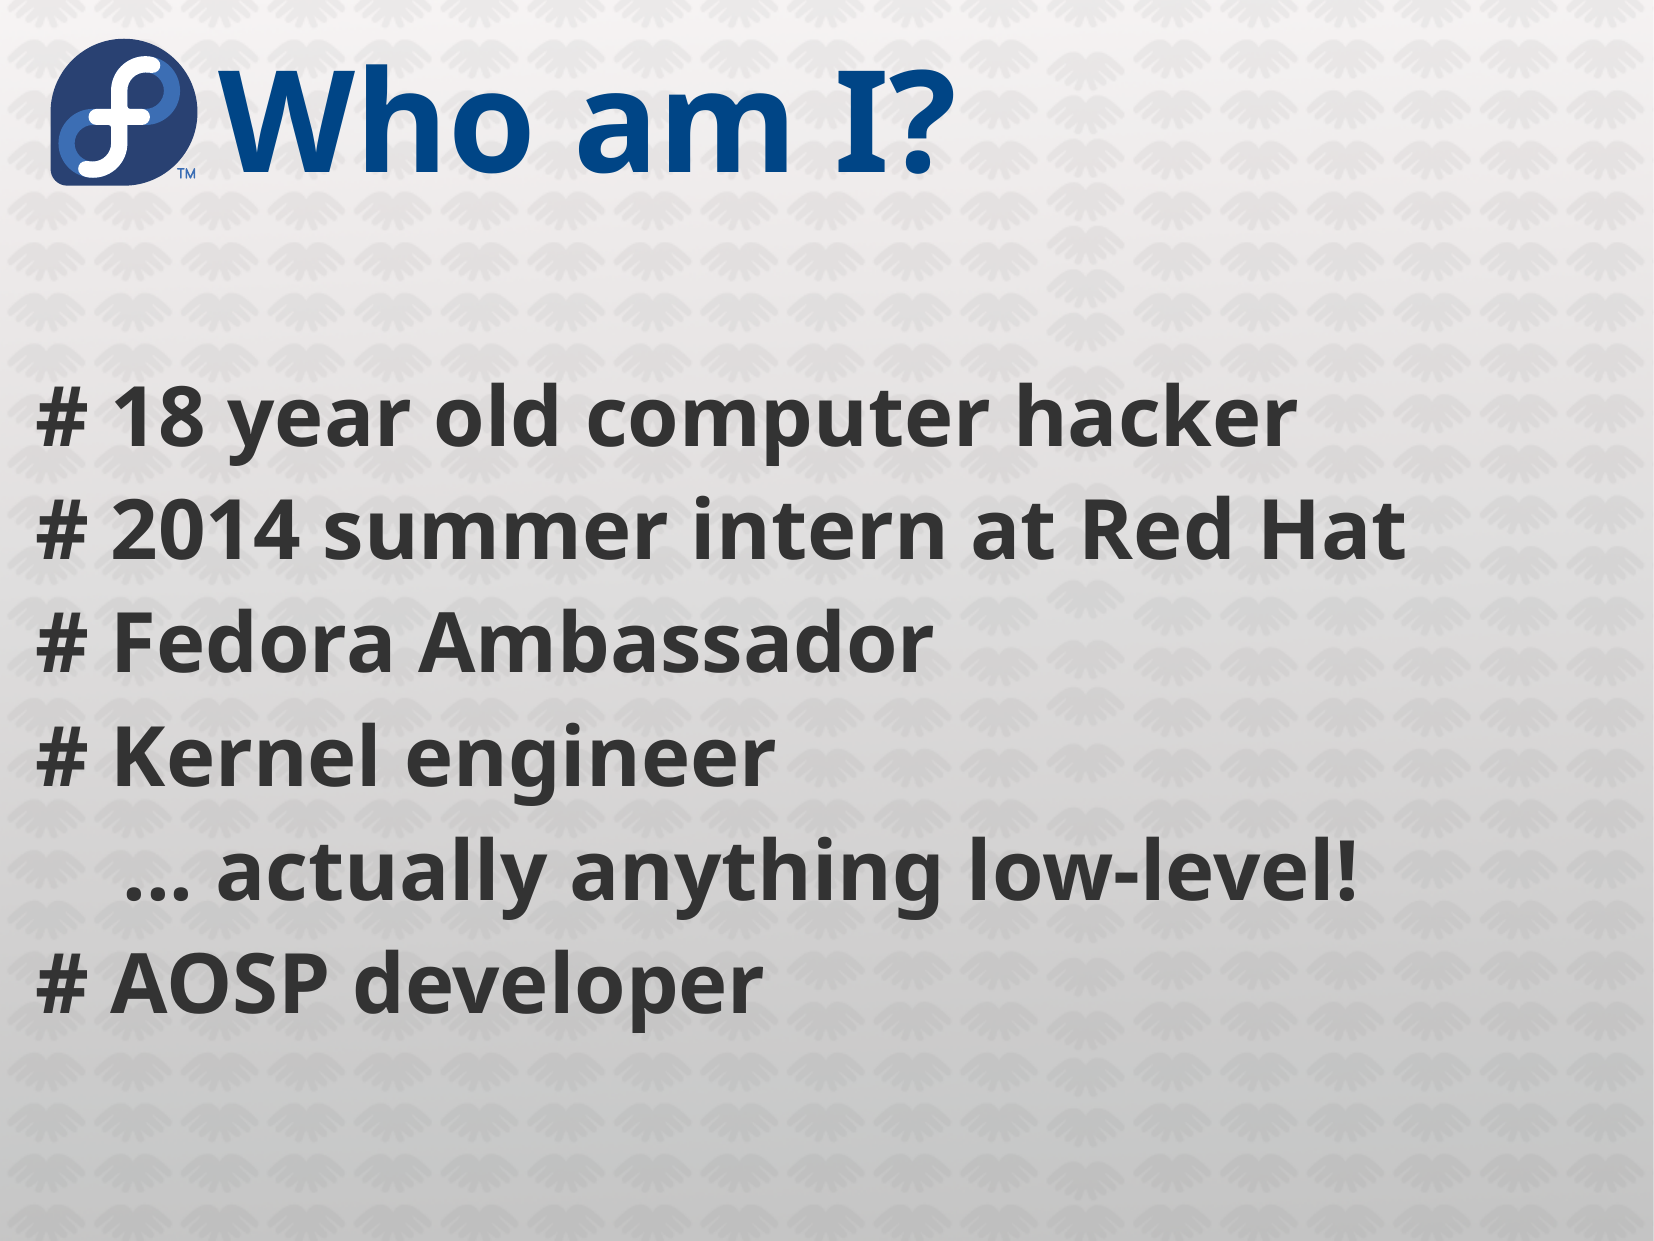

# Who am I?
# 18 year old computer hacker
# 2014 summer intern at Red Hat
# Fedora Ambassador
# Kernel engineer
 ... actually anything low-level!
# AOSP developer